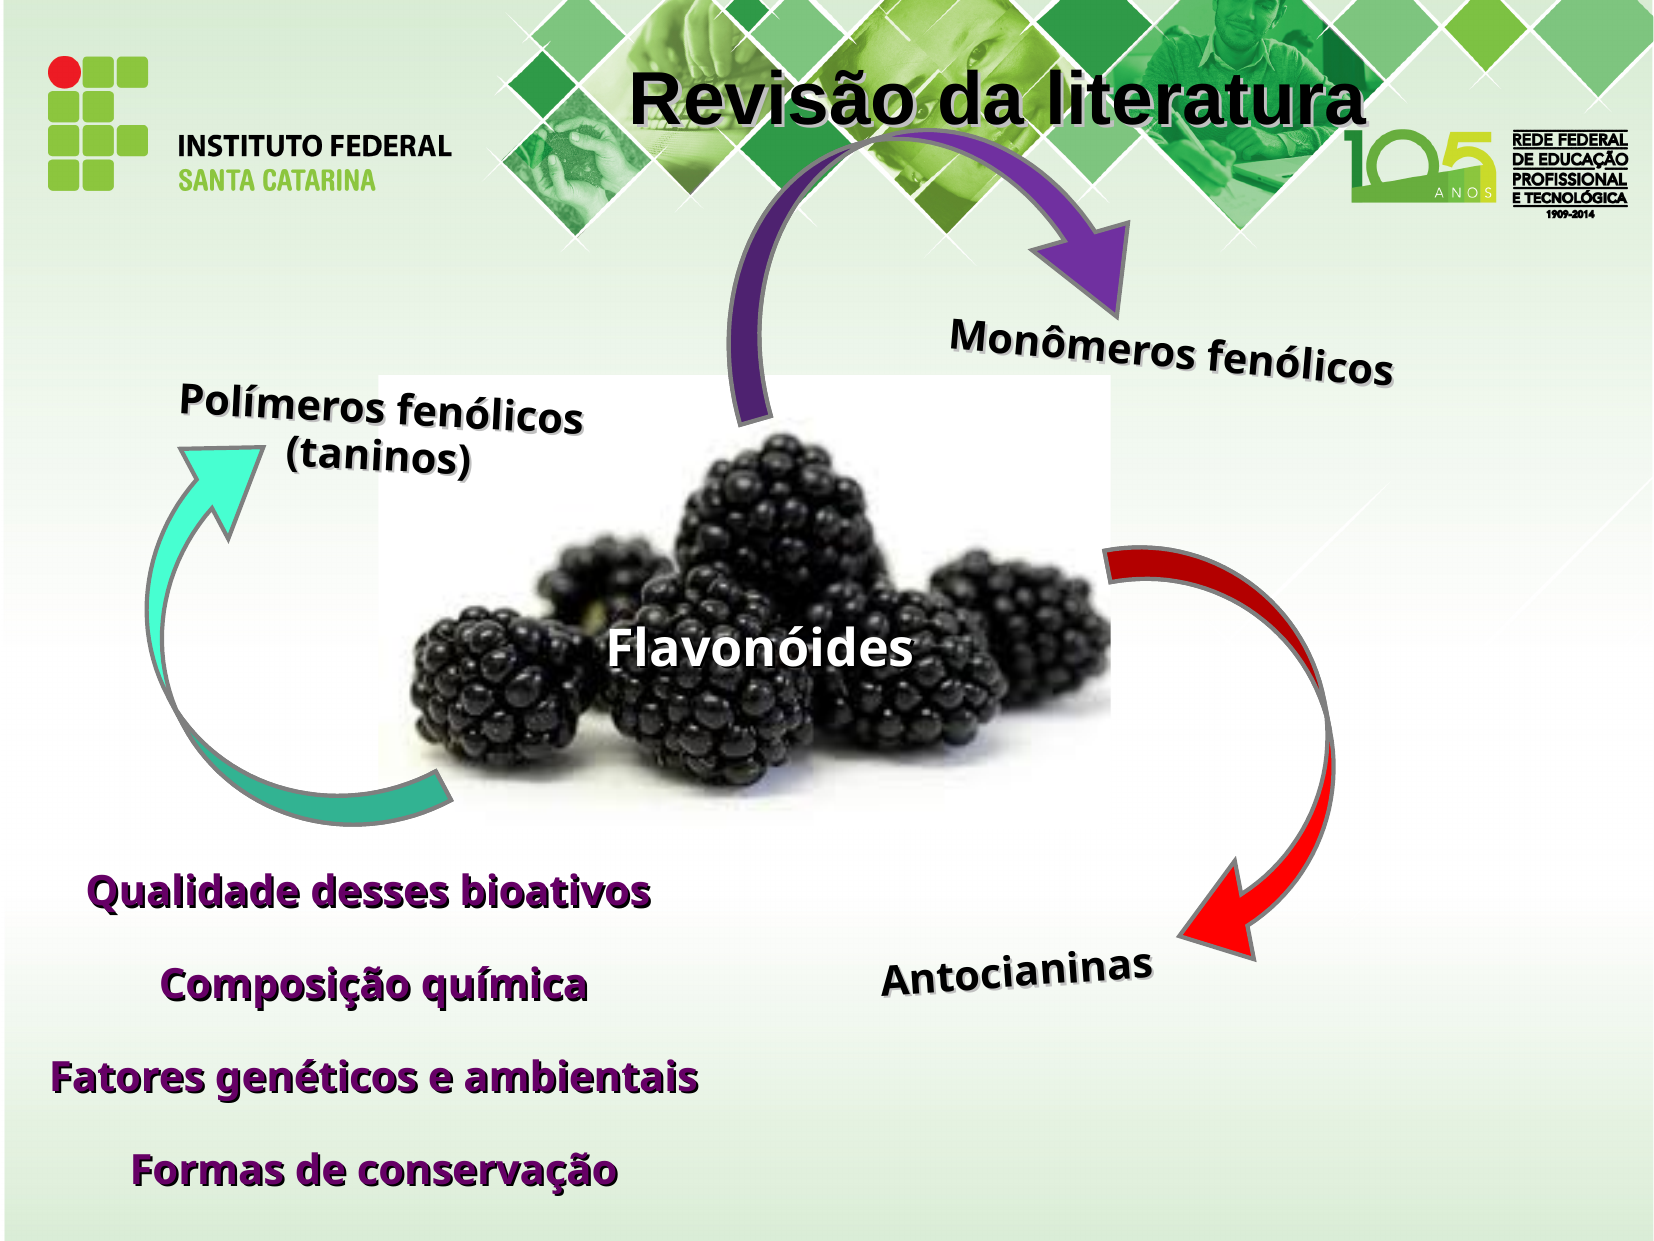

Revisão da literatura
Monômeros fenólicos
Polímeros fenólicos
(taninos)
Antocianinas
Flavonóides
Qualidade desses bioativos
Composição química
Fatores genéticos e ambientais
Formas de conservação